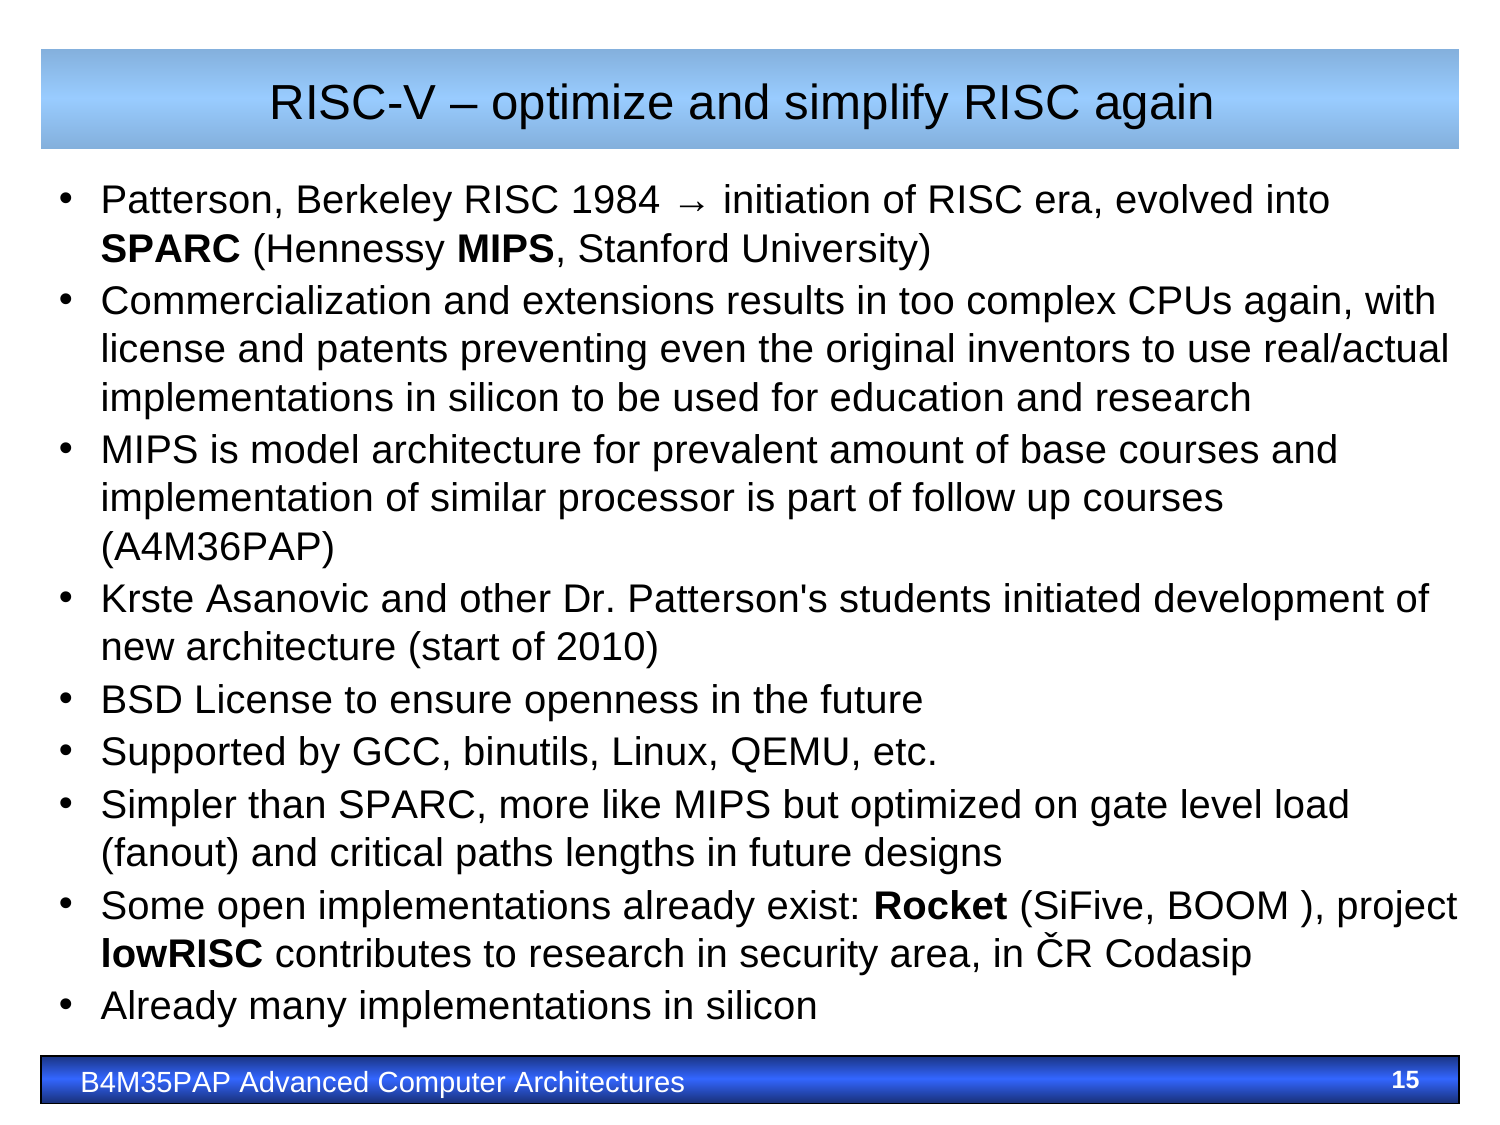

# RISC-V – optimize and simplify RISC again
Patterson, Berkeley RISC 1984 → initiation of RISC era, evolved into SPARC (Hennessy MIPS, Stanford University)
Commercialization and extensions results in too complex CPUs again, with license and patents preventing even the original inventors to use real/actual implementations in silicon to be used for education and research
MIPS is model architecture for prevalent amount of base courses and implementation of similar processor is part of follow up courses (A4M36PAP)
Krste Asanovic and other Dr. Patterson's students initiated development of new architecture (start of 2010)
BSD License to ensure openness in the future
Supported by GCC, binutils, Linux, QEMU, etc.
Simpler than SPARC, more like MIPS but optimized on gate level load (fanout) and critical paths lengths in future designs
Some open implementations already exist: Rocket (SiFive, BOOM ), project lowRISC contributes to research in security area, in ČR Codasip
Already many implementations in silicon